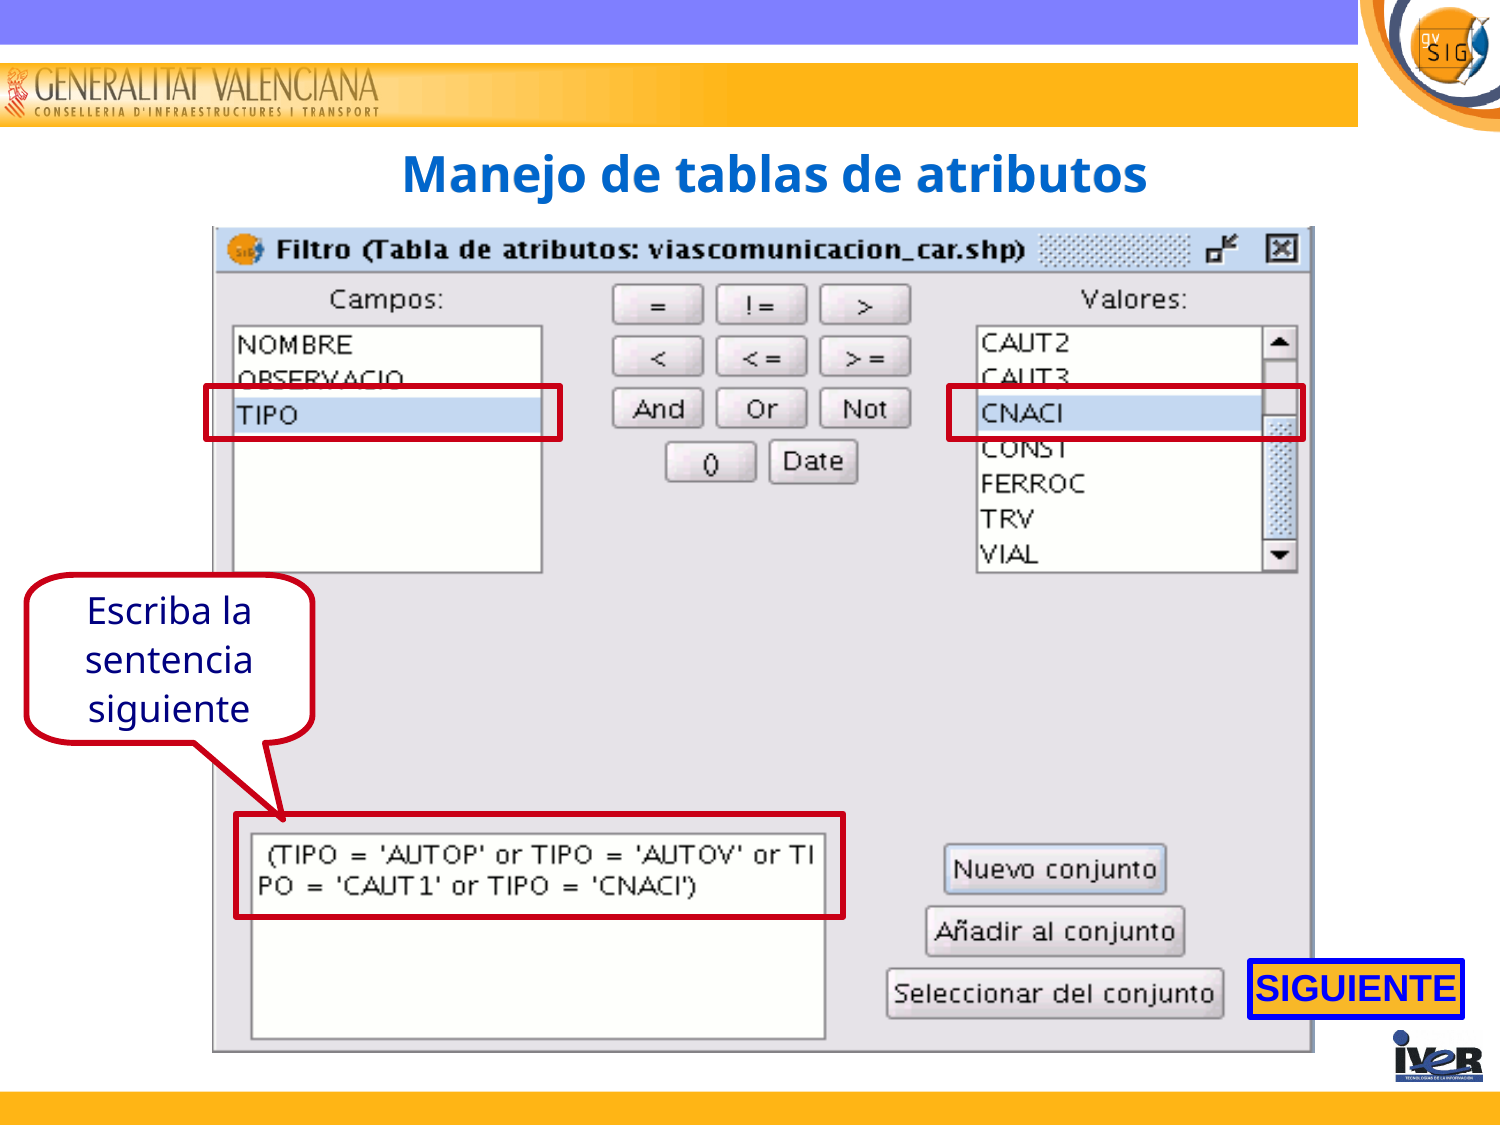

# Manejo de tablas de atributos
Escriba la sentencia siguiente
SIGUIENTE